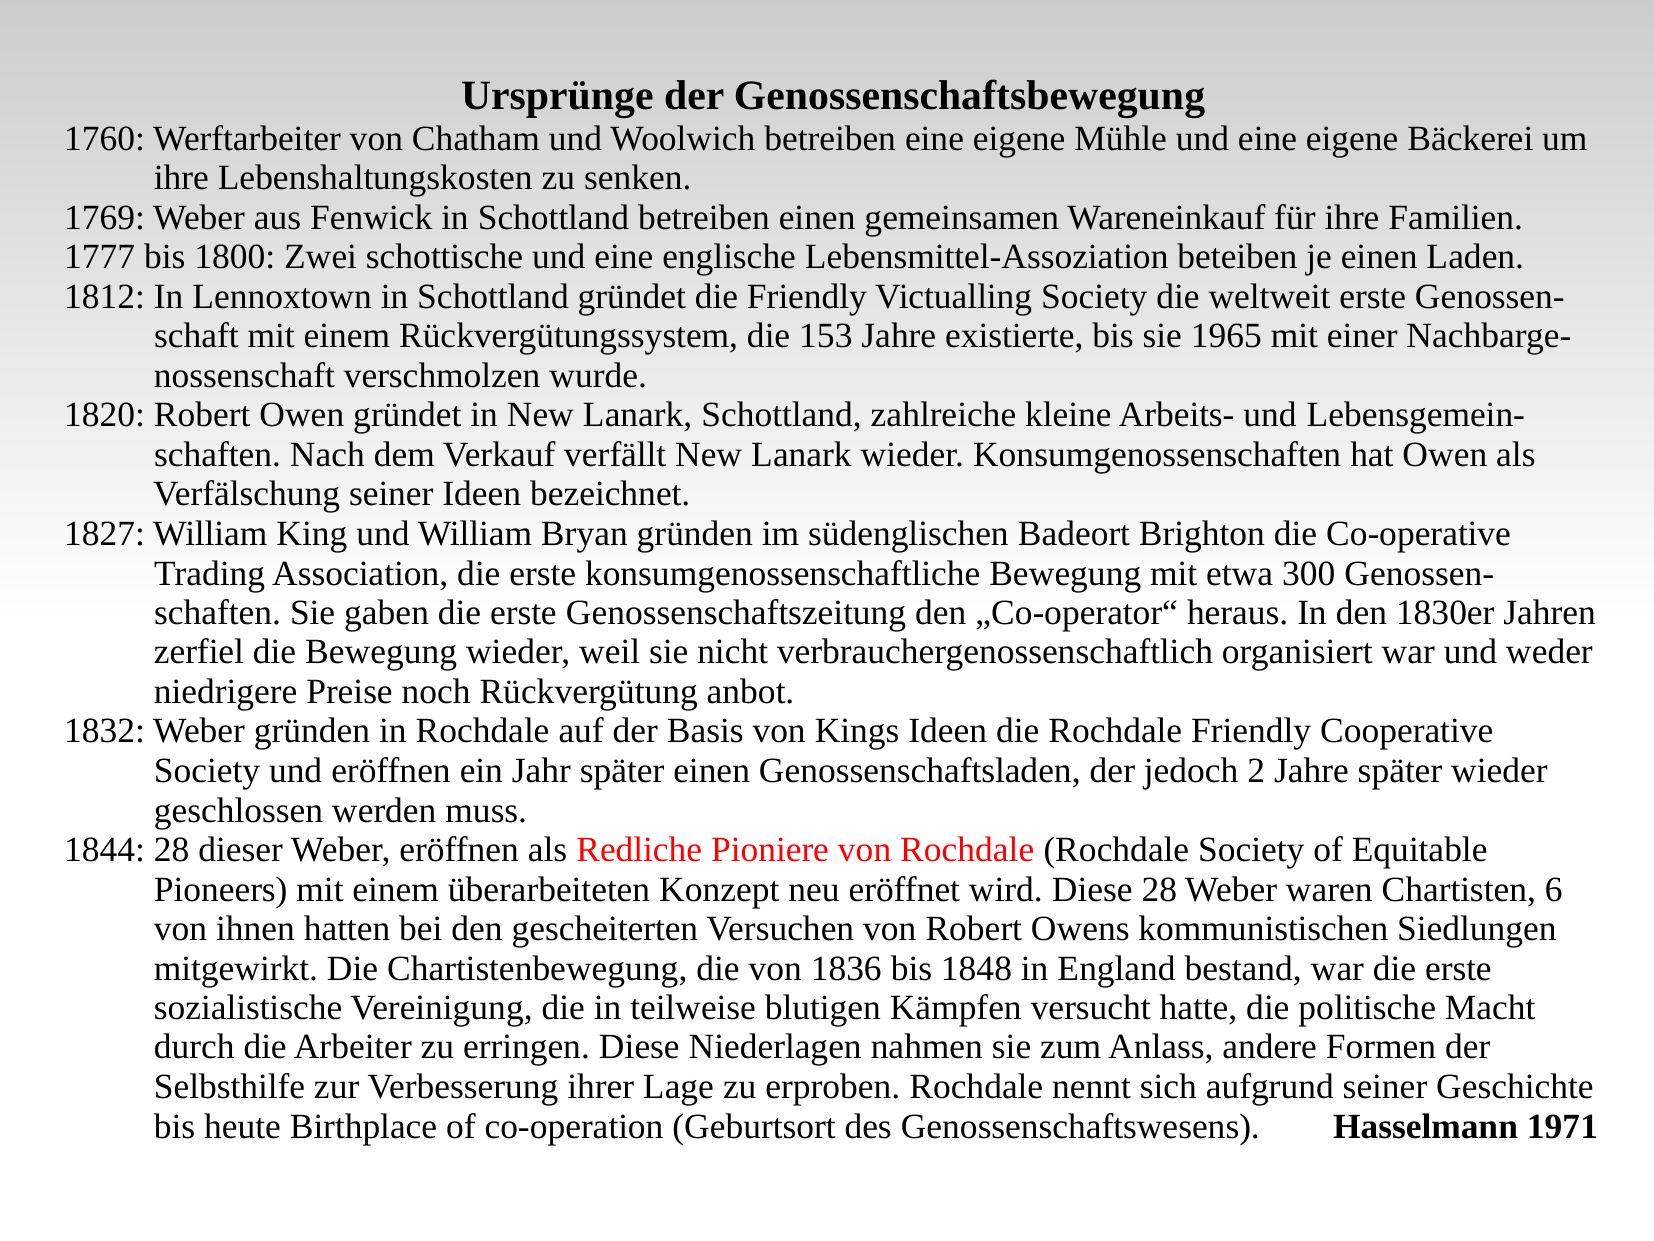

Ursprünge der Genossenschaftsbewegung
1760: Werftarbeiter von Chatham und Woolwich betreiben eine eigene Mühle und eine eigene Bäckerei um ihre Lebenshaltungskosten zu senken.
1769: Weber aus Fenwick in Schottland betreiben einen gemeinsamen Wareneinkauf für ihre Familien.
1777 bis 1800: Zwei schottische und eine englische Lebensmittel-Assoziation beteiben je einen Laden.
1812: In Lennoxtown in Schottland gründet die Friendly Victualling Society die weltweit erste Genossen-
 schaft mit einem Rückvergütungssystem, die 153 Jahre existierte, bis sie 1965 mit einer Nachbarge- nossenschaft verschmolzen wurde.
1820: Robert Owen gründet in New Lanark, Schottland, zahlreiche kleine Arbeits- und Lebensgemein-
 schaften. Nach dem Verkauf verfällt New Lanark wieder. Konsumgenossenschaften hat Owen als Verfälschung seiner Ideen bezeichnet.
1827: William King und William Bryan gründen im südenglischen Badeort Brighton die Co-operative
 Trading Association, die erste konsumgenossenschaftliche Bewegung mit etwa 300 Genossen-
 schaften. Sie gaben die erste Genossenschaftszeitung den „Co-operator“ heraus. In den 1830er Jahren zerfiel die Bewegung wieder, weil sie nicht verbrauchergenossenschaftlich organisiert war und weder niedrigere Preise noch Rückvergütung anbot.
1832: Weber gründen in Rochdale auf der Basis von Kings Ideen die Rochdale Friendly Cooperative Society und eröffnen ein Jahr später einen Genossenschaftsladen, der jedoch 2 Jahre später wieder geschlossen werden muss.
1844: 28 dieser Weber, eröffnen als Redliche Pioniere von Rochdale (Rochdale Society of Equitable Pioneers) mit einem überarbeiteten Konzept neu eröffnet wird. Diese 28 Weber waren Chartisten, 6 von ihnen hatten bei den gescheiterten Versuchen von Robert Owens kommunistischen Siedlungen mitgewirkt. Die Chartistenbewegung, die von 1836 bis 1848 in England bestand, war die erste sozialistische Vereinigung, die in teilweise blutigen Kämpfen versucht hatte, die politische Macht durch die Arbeiter zu erringen. Diese Niederlagen nahmen sie zum Anlass, andere Formen der Selbsthilfe zur Verbesserung ihrer Lage zu erproben. Rochdale nennt sich aufgrund seiner Geschichte bis heute Birthplace of co-operation (Geburtsort des Genossenschaftswesens). Hasselmann 1971